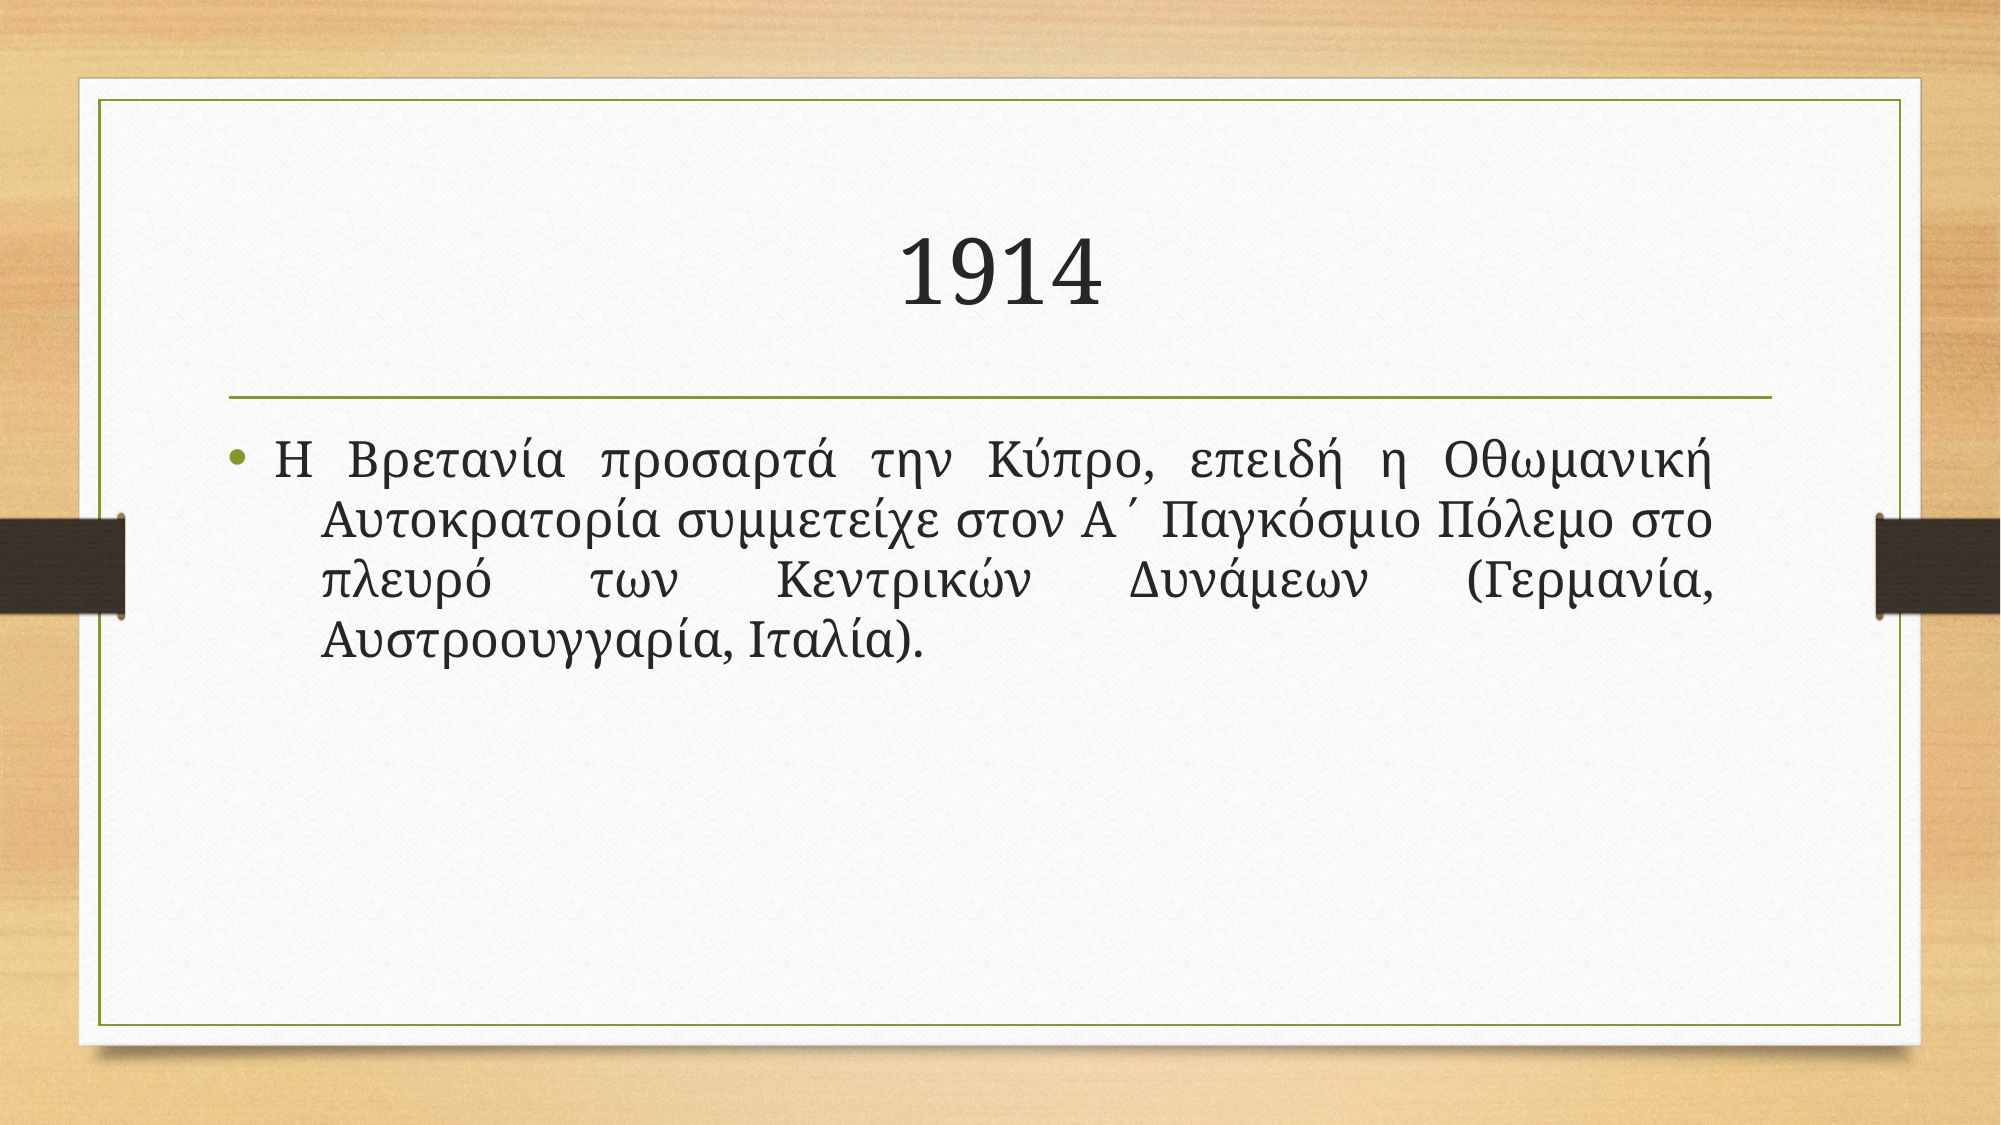

# 1914
Η Βρετανία προσαρτά την Κύπρο, επειδή η Οθωμανική Αυτοκρατορία συμμετείχε στον Α΄ Παγκόσμιο Πόλεμο στο πλευρό των Κεντρικών Δυνάμεων (Γερμανία, Αυστροουγγαρία, Ιταλία).